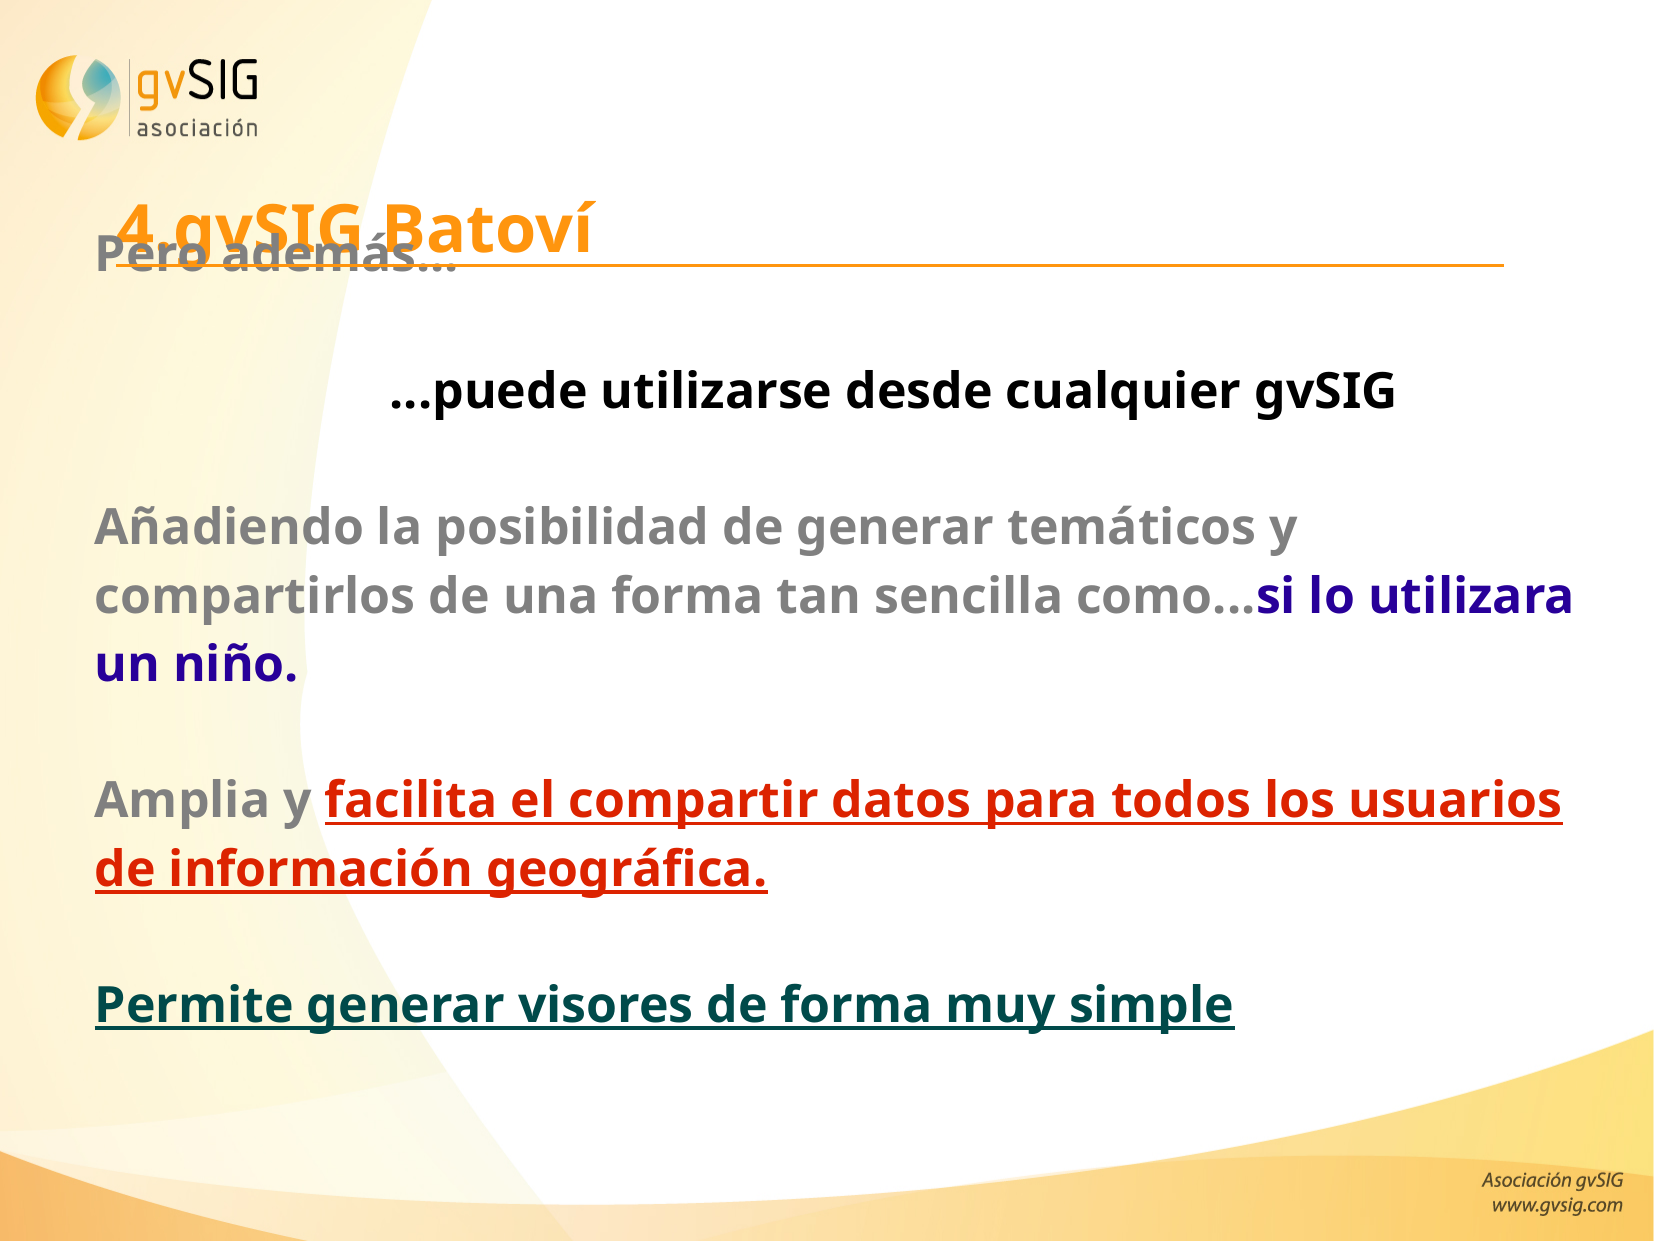

# 4.gvSIG Batoví
Pero además...
				...puede utilizarse desde cualquier gvSIG
Añadiendo la posibilidad de generar temáticos y compartirlos de una forma tan sencilla como...si lo utilizara un niño.
Amplia y facilita el compartir datos para todos los usuarios de información geográfica.
Permite generar visores de forma muy simple